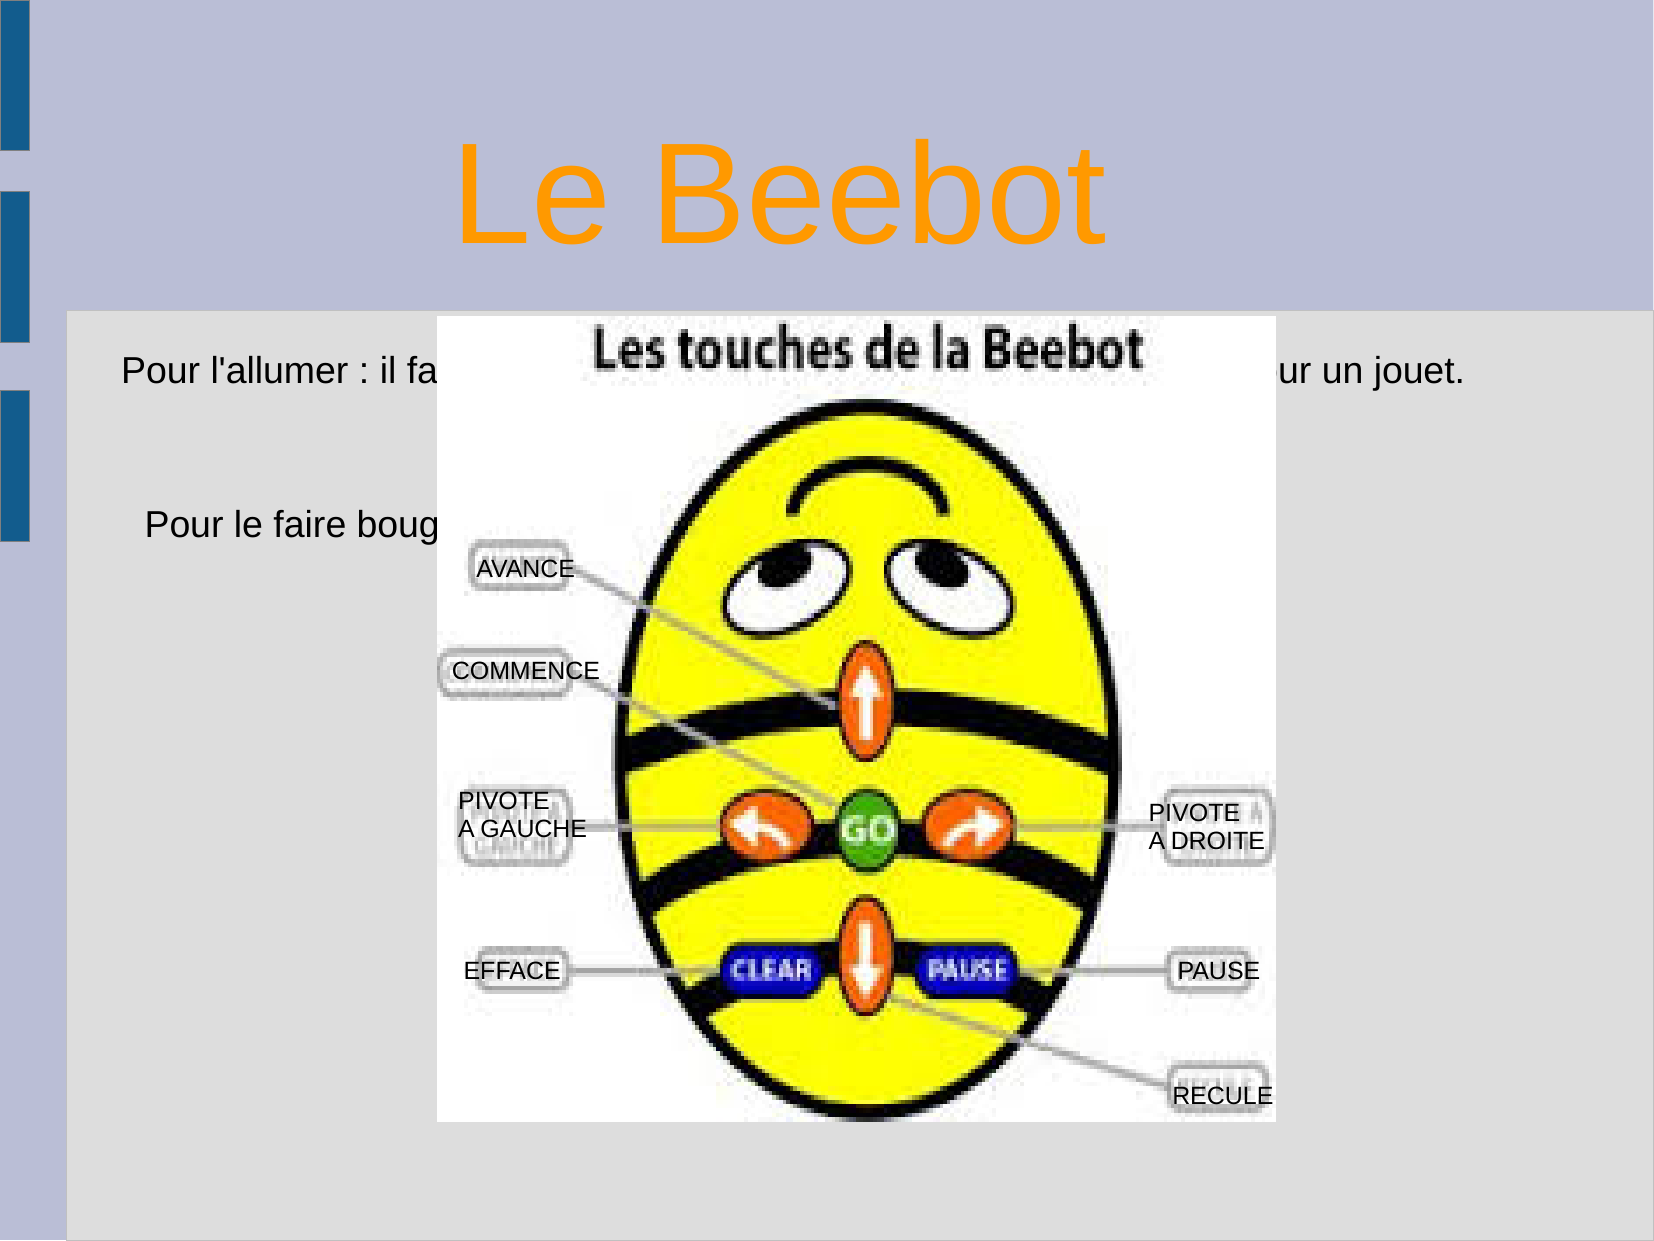

Le Beebot
Pour l'allumer : il faut pousser un bouton en-dessous de lui comme pour un jouet.
Pour le faire bouger : il faut appuyer sur les flèches au-dessus.
AVANCE
COMMENCE
PIVOTE
A GAUCHE
PIVOTE
A DROITE
EFFACE
PAUSE
RECULE